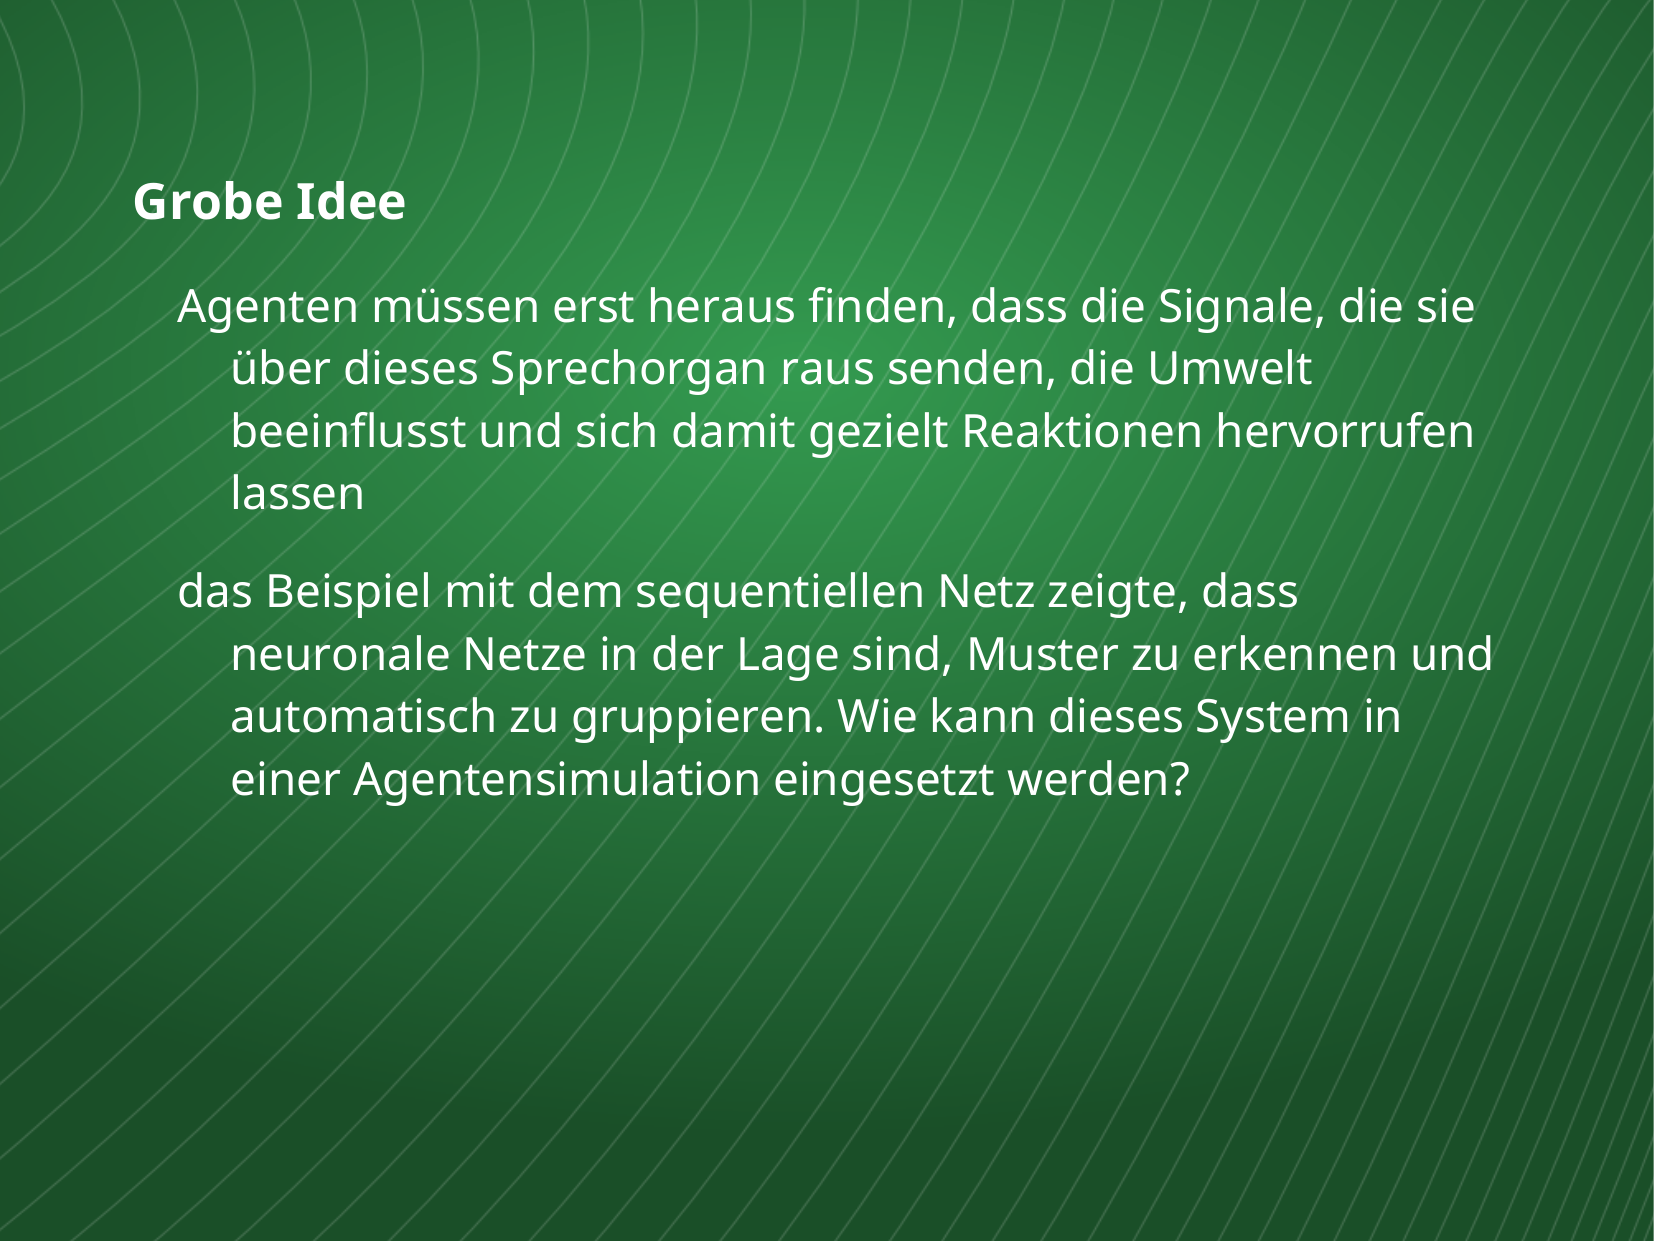

Grobe Idee
Agenten müssen erst heraus finden, dass die Signale, die sie über dieses Sprechorgan raus senden, die Umwelt beeinflusst und sich damit gezielt Reaktionen hervorrufen lassen
das Beispiel mit dem sequentiellen Netz zeigte, dass neuronale Netze in der Lage sind, Muster zu erkennen und automatisch zu gruppieren. Wie kann dieses System in einer Agentensimulation eingesetzt werden?